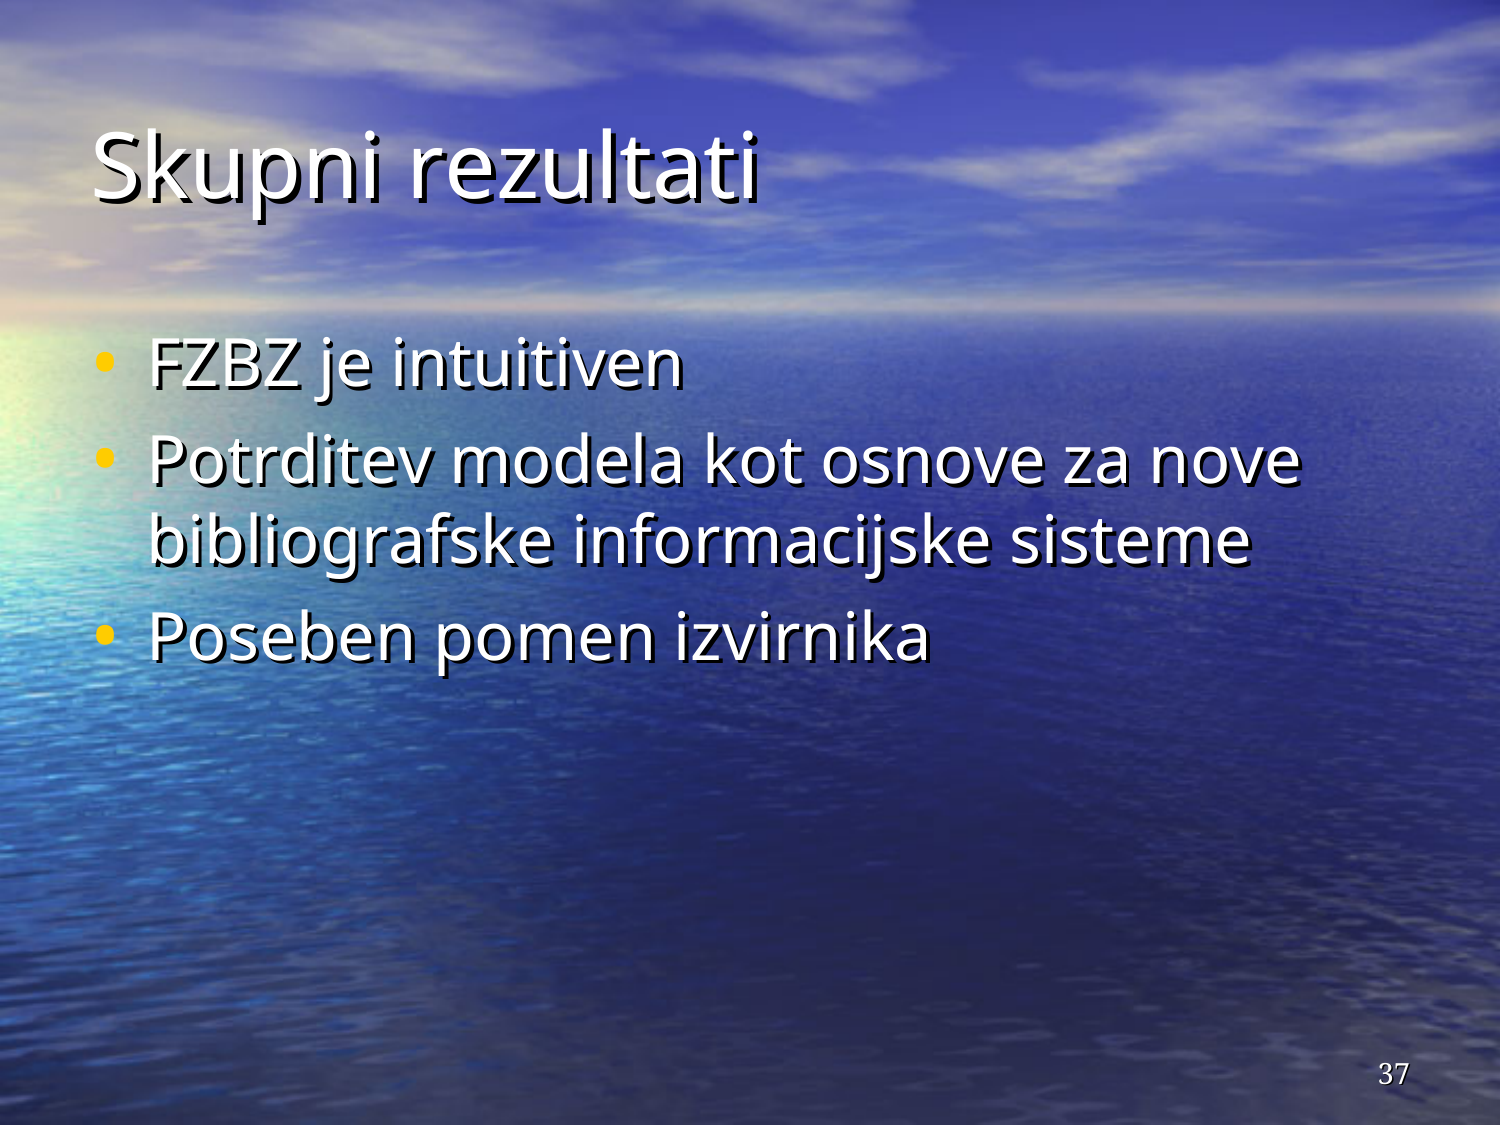

# Skupni rezultati
FZBZ je intuitiven
Potrditev modela kot osnove za nove bibliografske informacijske sisteme
Poseben pomen izvirnika